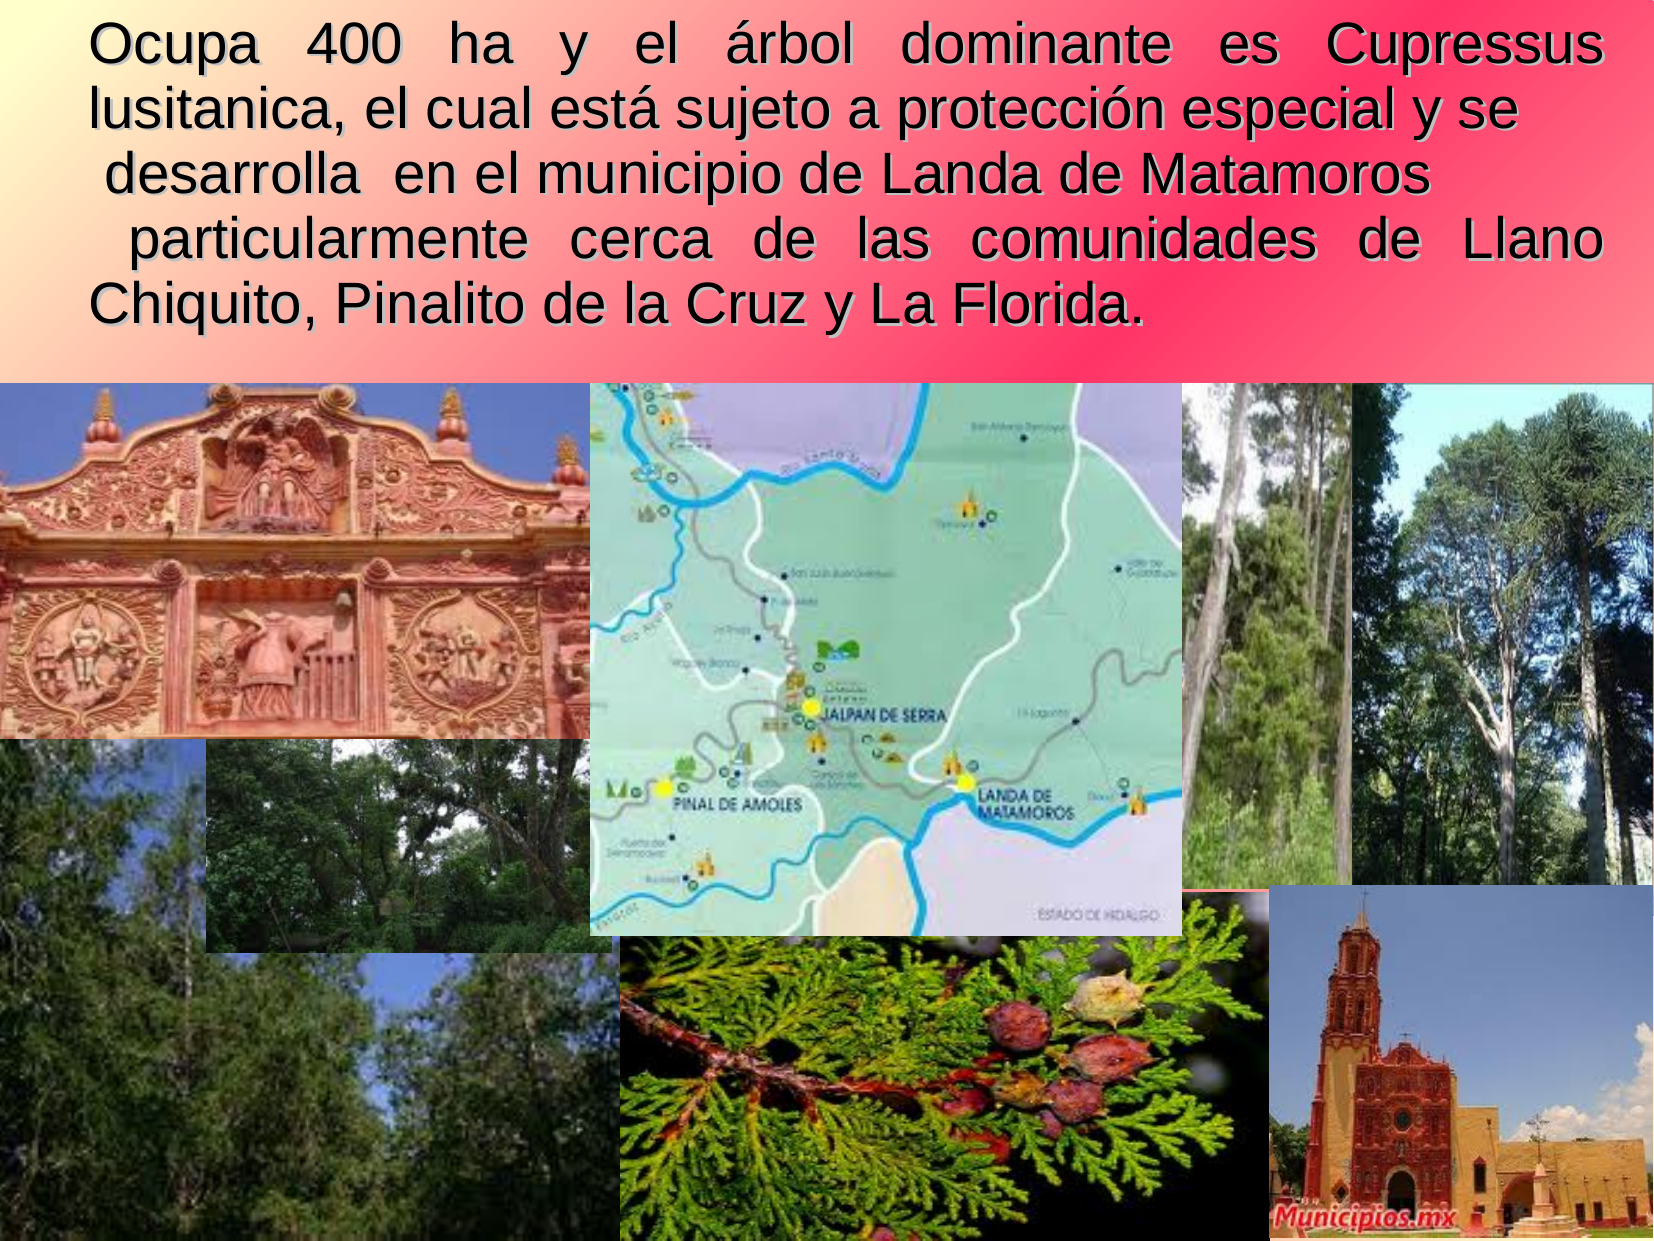

# Ocupa 400 ha y el árbol dominante es Cupressus lusitanica, el cual está sujeto a protección especial y se
 desarrolla en el municipio de Landa de Matamoros
 particularmente cerca de las comunidades de Llano Chiquito, Pinalito de la Cruz y La Florida.